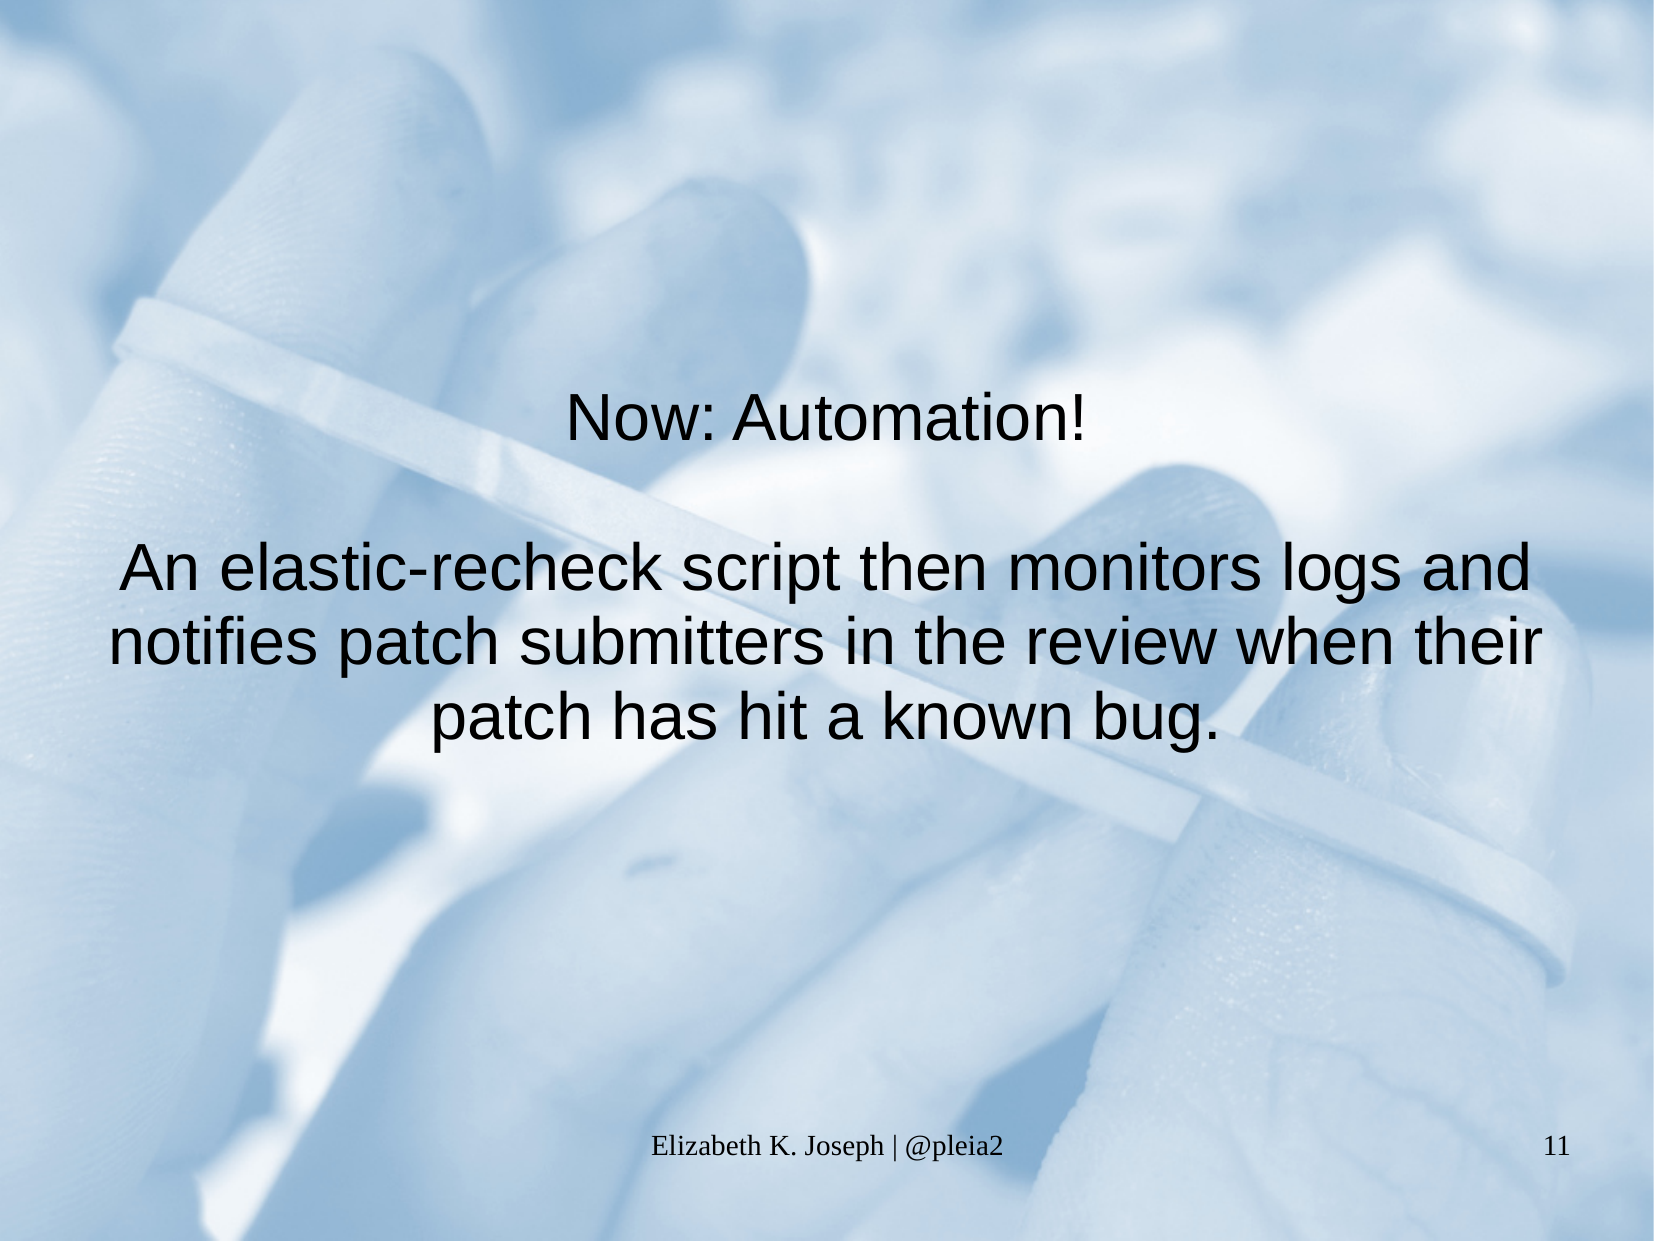

# Now: Automation!
An elastic-recheck script then monitors logs and notifies patch submitters in the review when their patch has hit a known bug.
Elizabeth K. Joseph | @pleia2
11